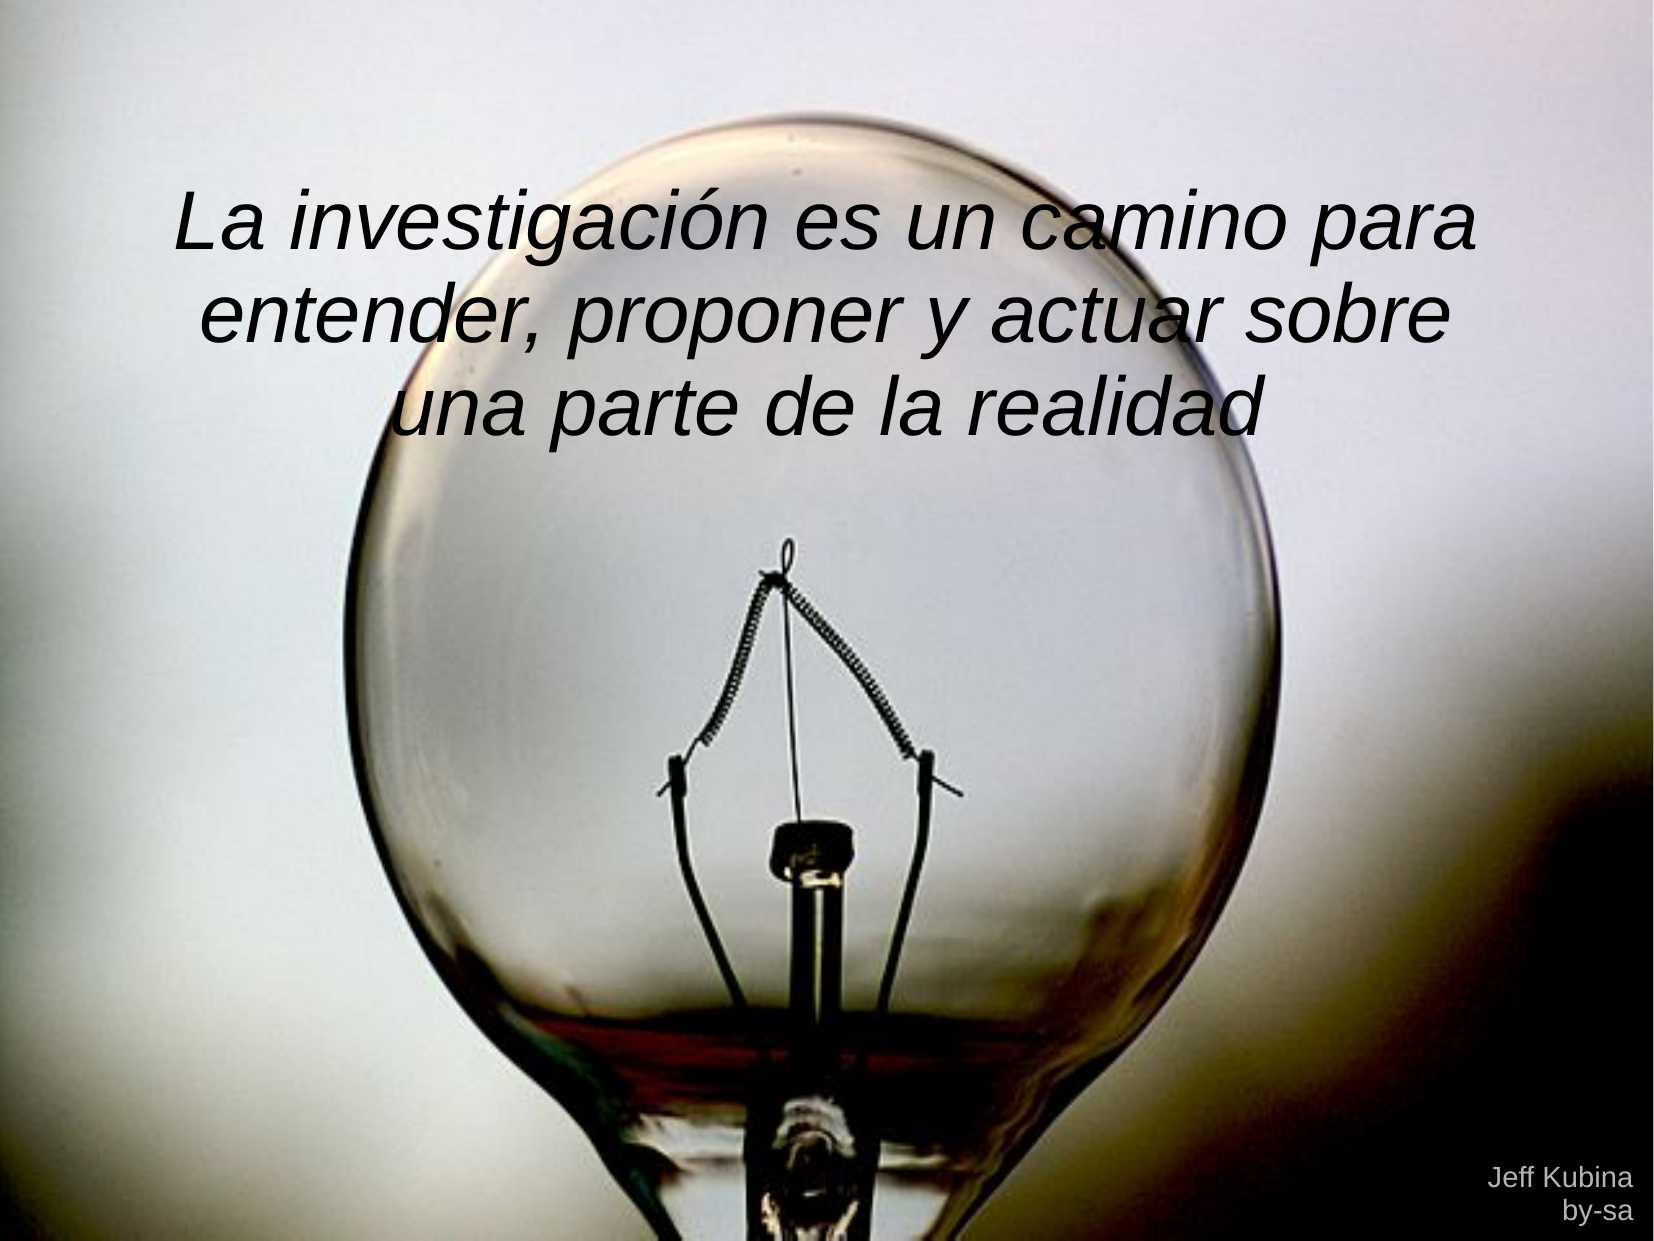

# La investigación es un camino para entender, proponer y actuar sobre una parte de la realidad
Jeff Kubina
by-sa